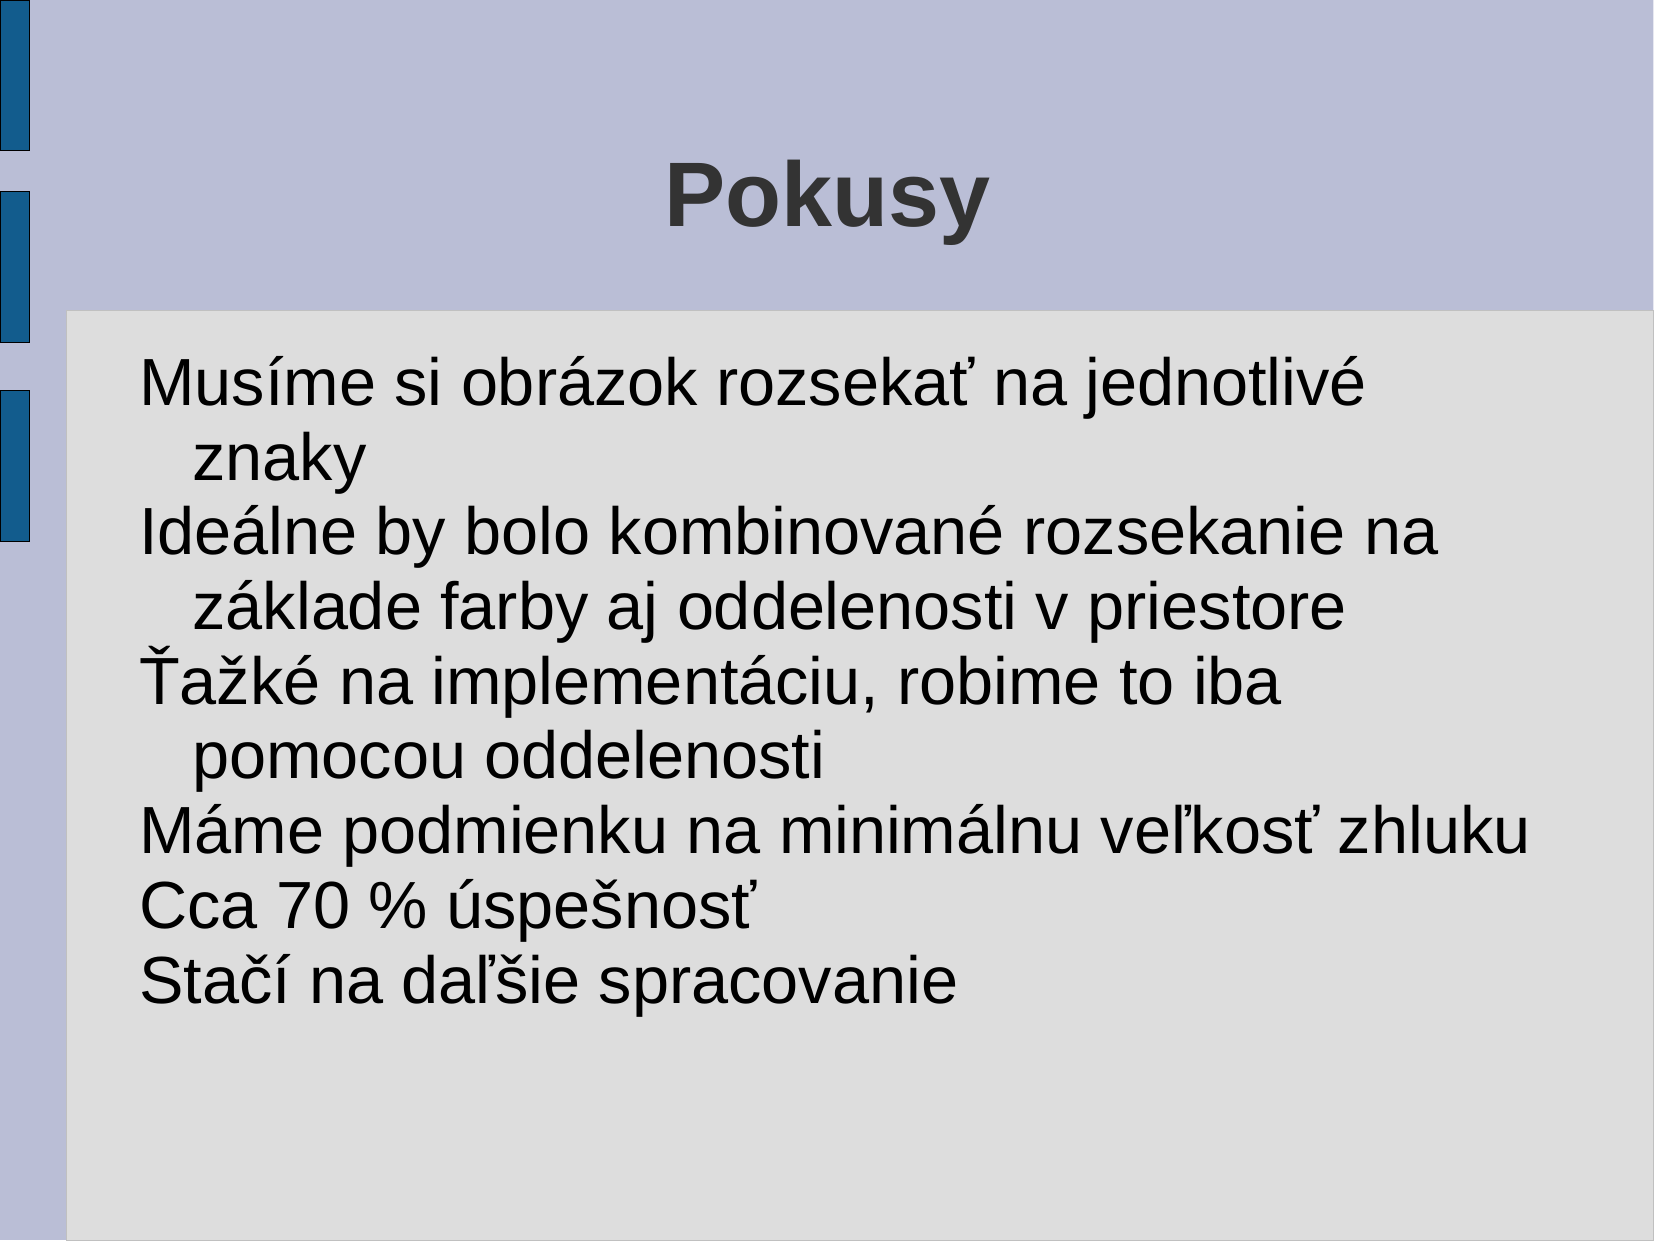

# Pokusy
Musíme si obrázok rozsekať na jednotlivé znaky
Ideálne by bolo kombinované rozsekanie na základe farby aj oddelenosti v priestore
Ťažké na implementáciu, robime to iba pomocou oddelenosti
Máme podmienku na minimálnu veľkosť zhluku
Cca 70 % úspešnosť
Stačí na daľšie spracovanie